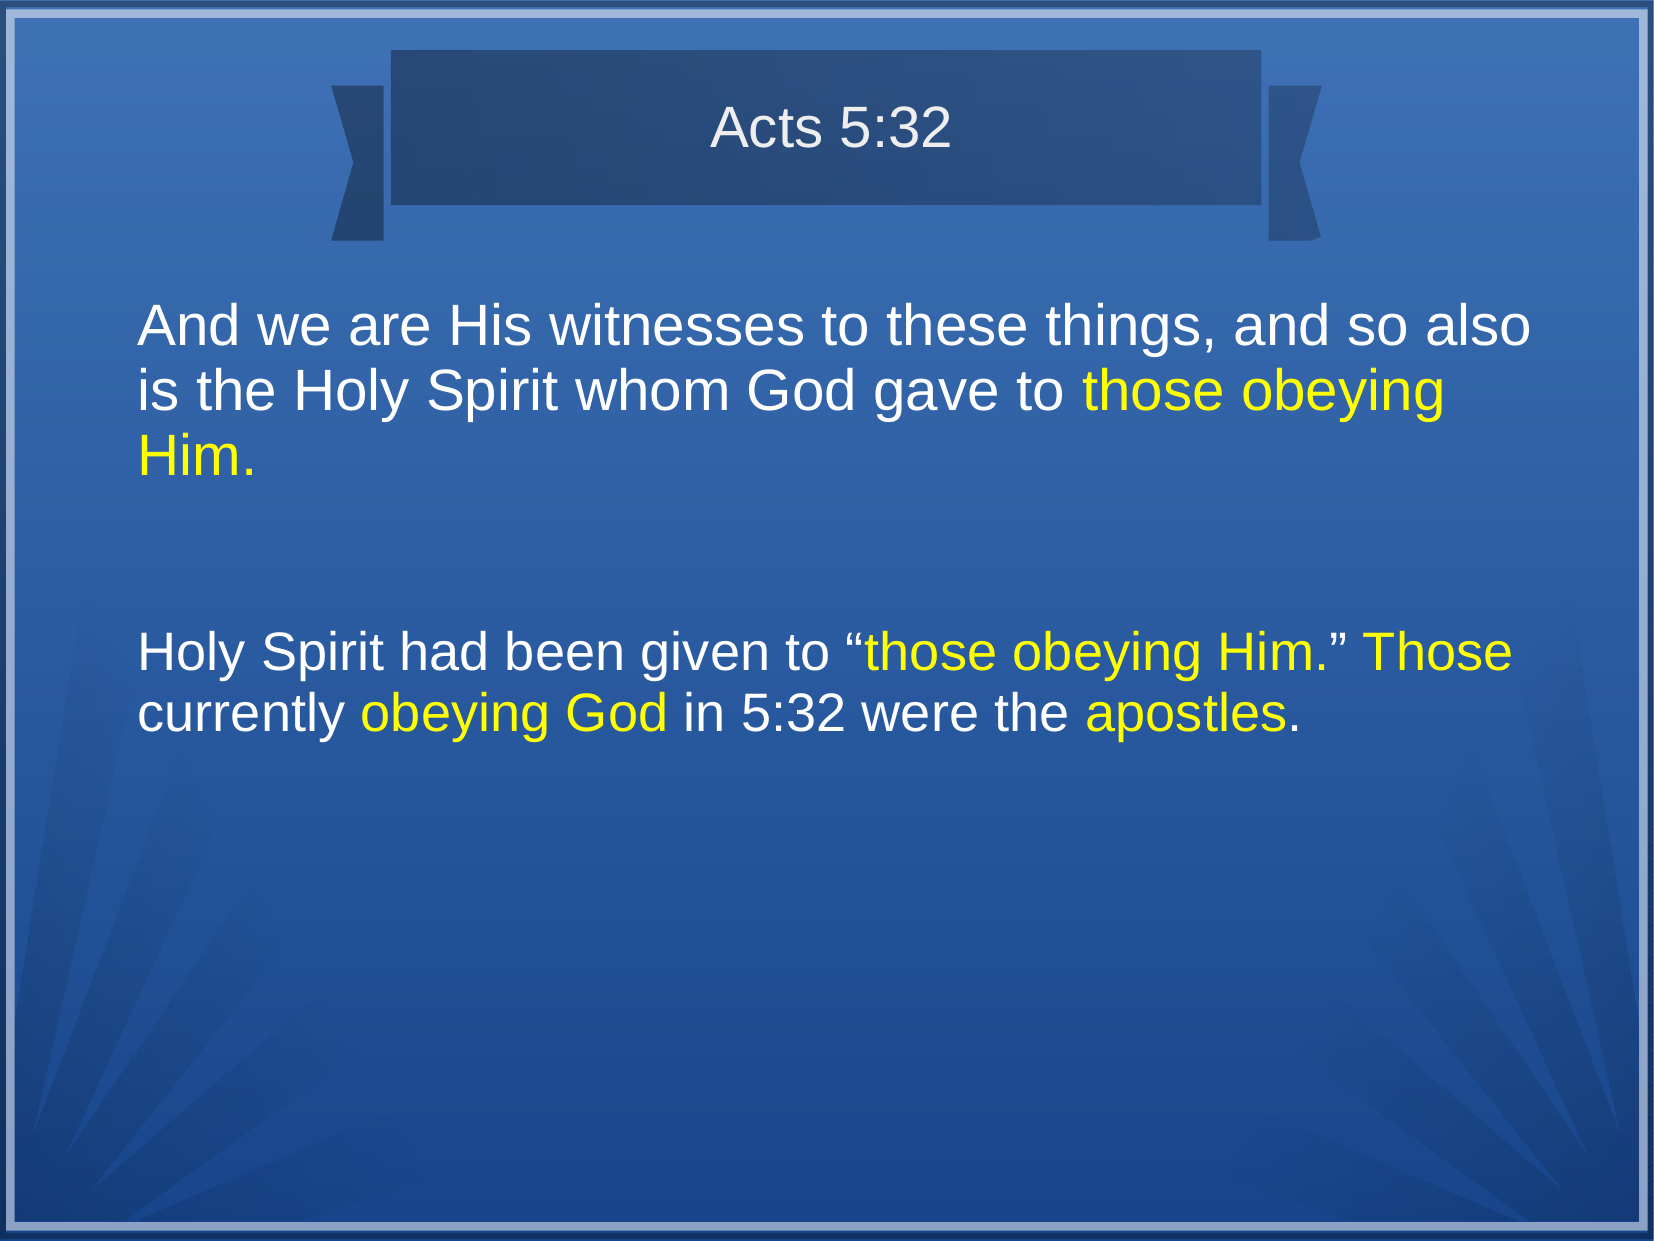

Acts 5:32
And we are His witnesses to these things, and so also is the Holy Spirit whom God gave to those obeying Him.
Holy Spirit had been given to “those obeying Him.” Those currently obeying God in 5:32 were the apostles.